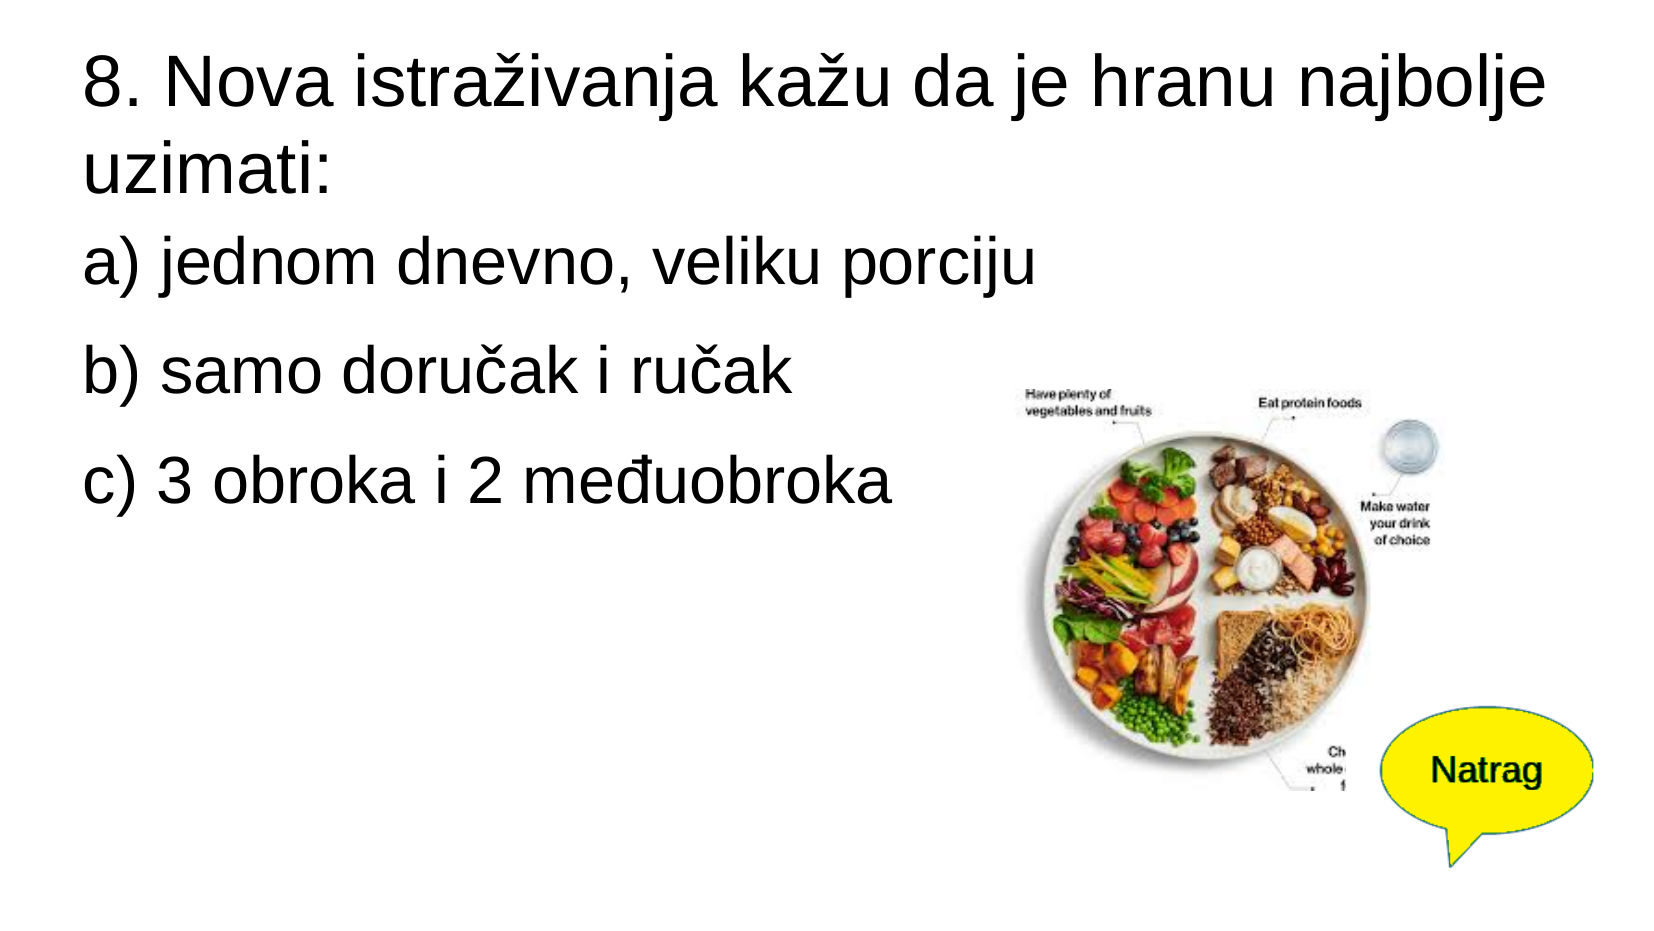

# 8. Nova istraživanja kažu da je hranu najbolje uzimati:
a) jednom dnevno, veliku porciju
b) samo doručak i ručak
c) 3 obroka i 2 međuobroka